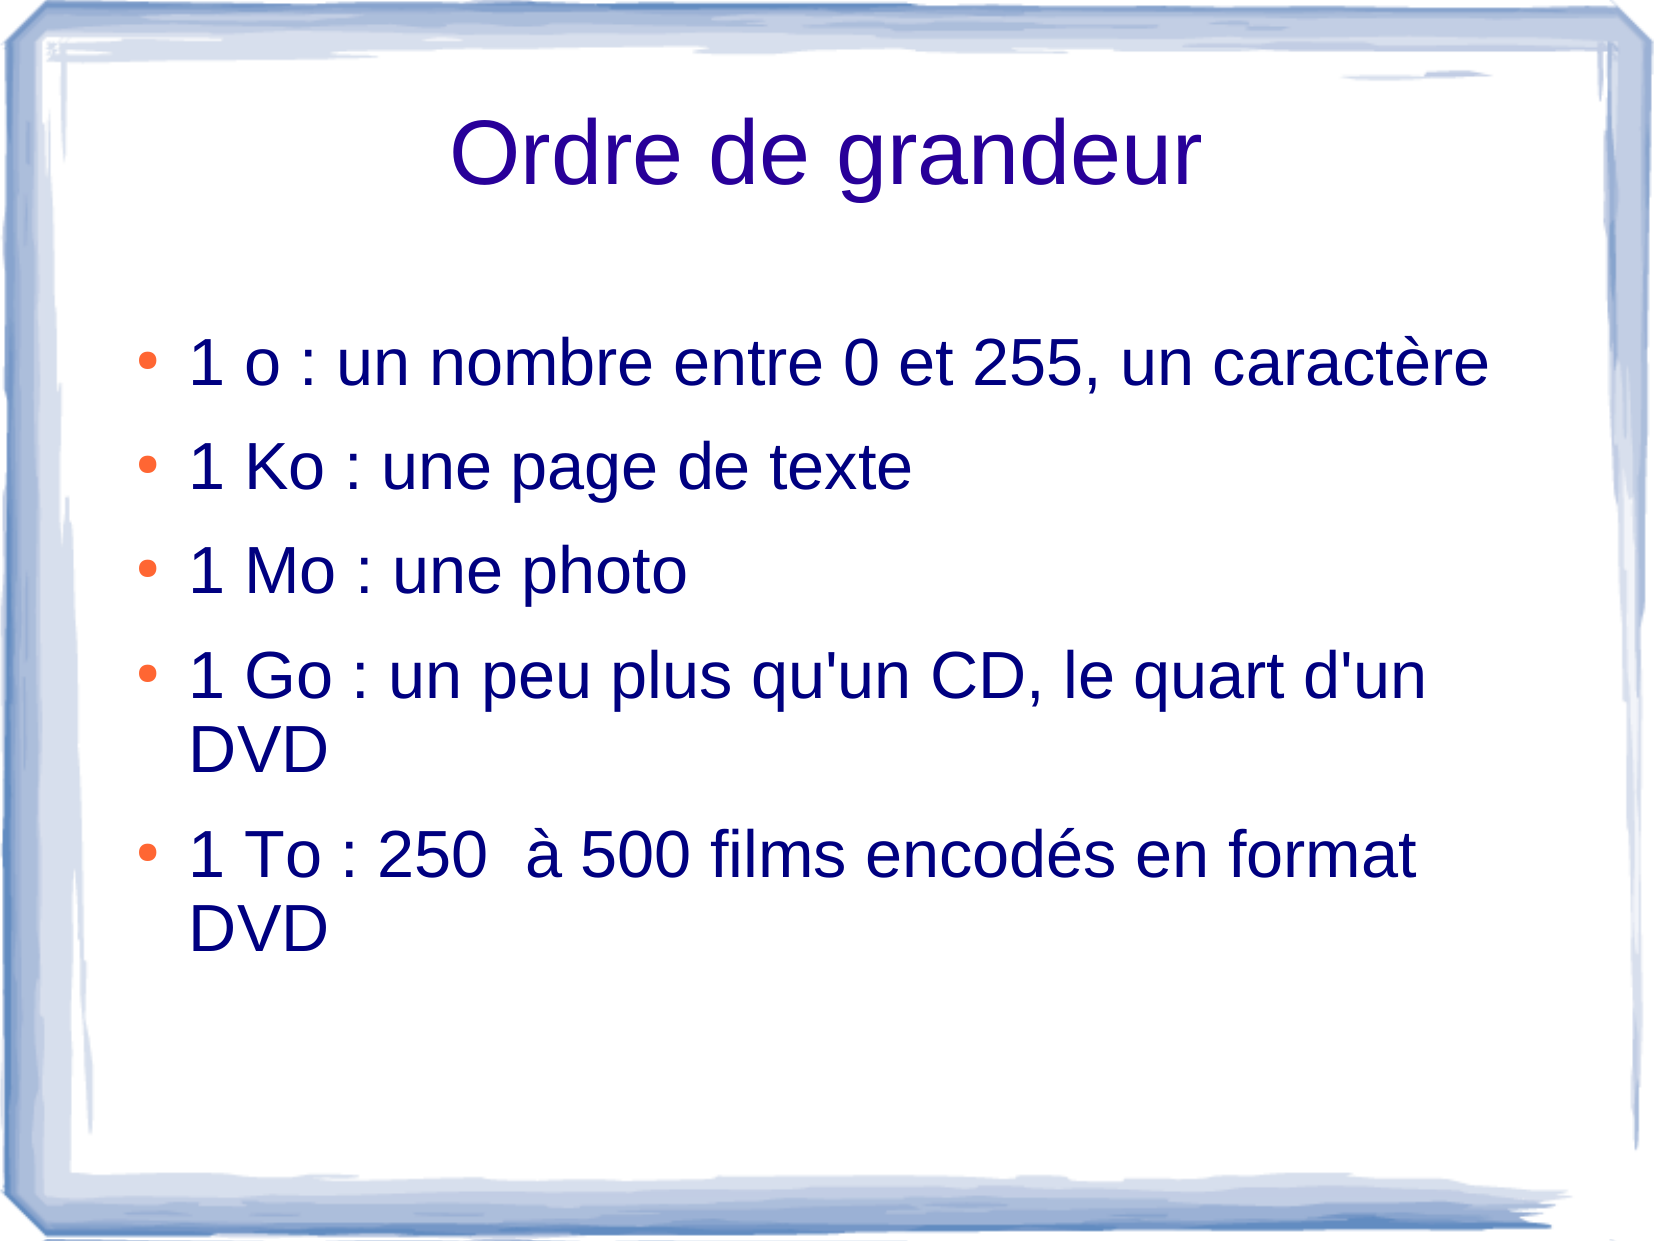

# Ordre de grandeur
1 o : un nombre entre 0 et 255, un caractère
1 Ko : une page de texte
1 Mo : une photo
1 Go : un peu plus qu'un CD, le quart d'un DVD
1 To : 250 à 500 films encodés en format DVD